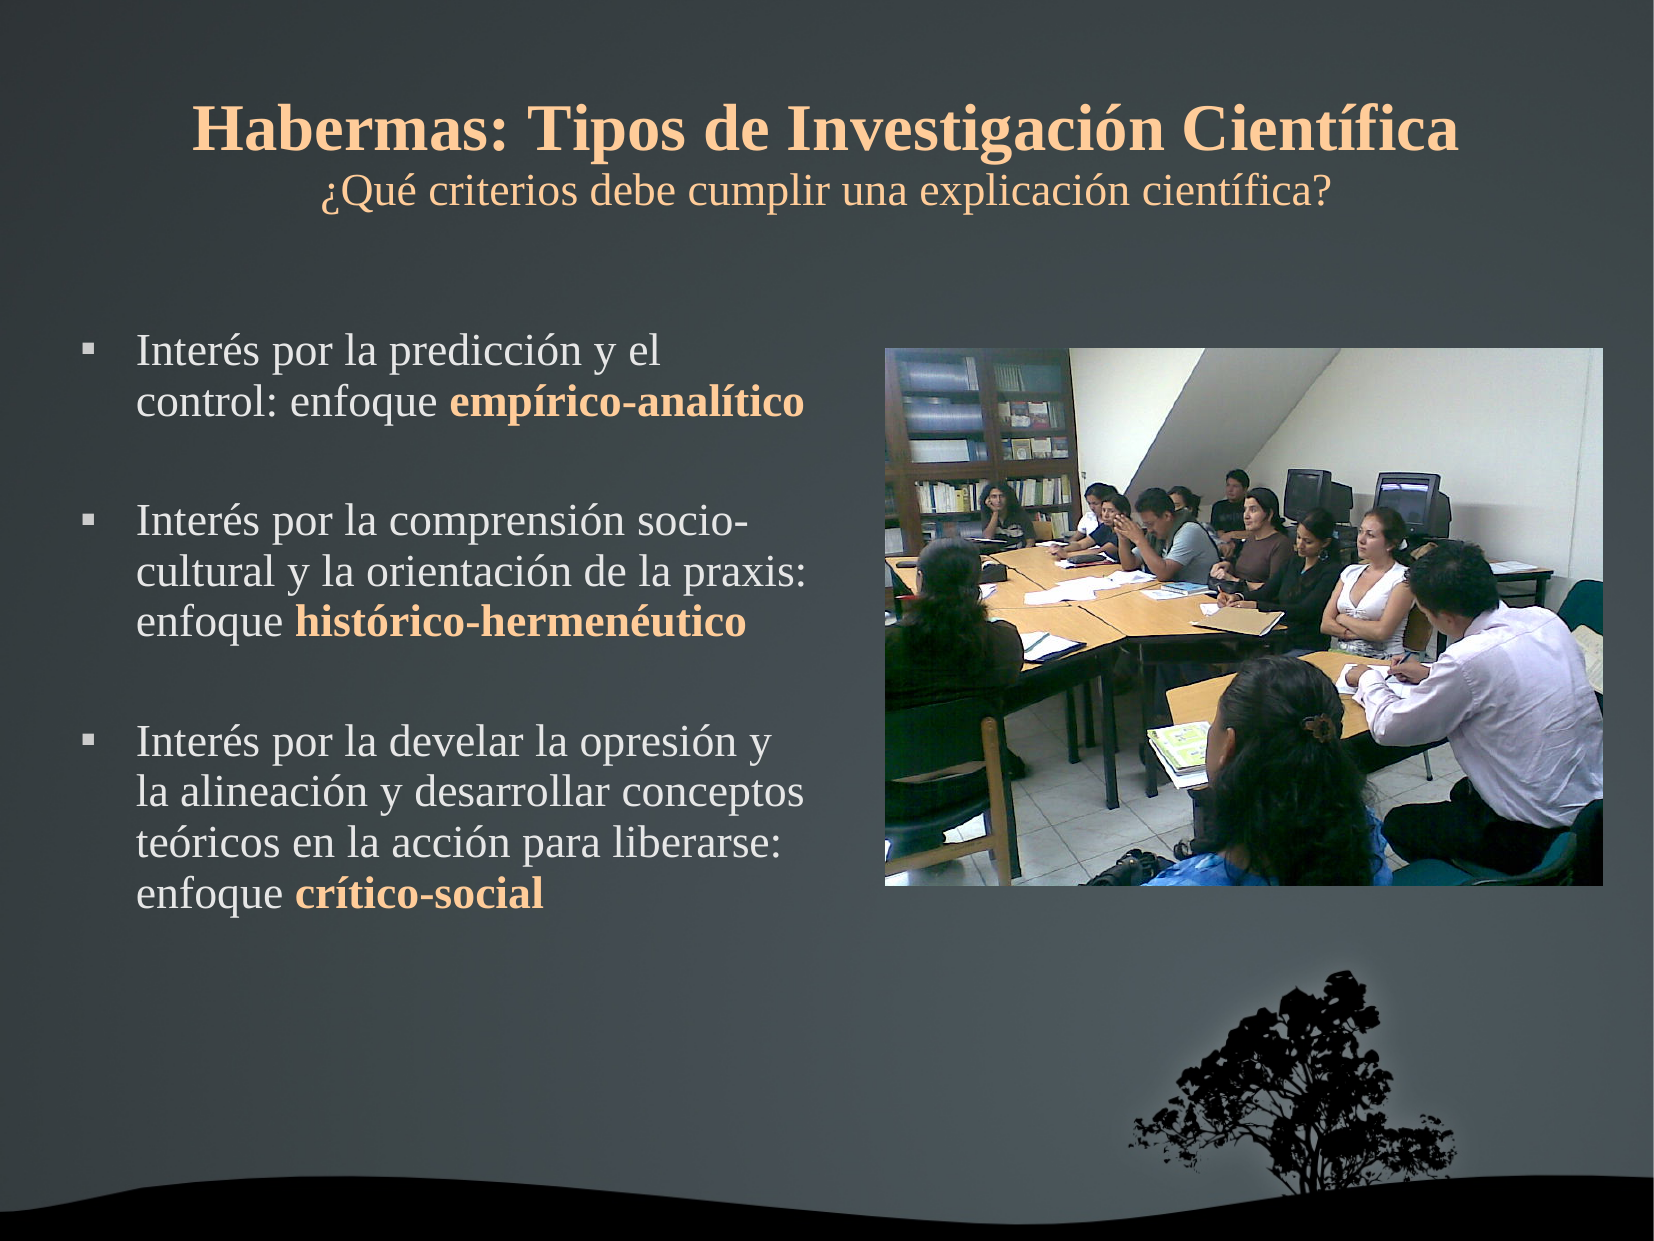

# Habermas: Tipos de Investigación Científica ¿Qué criterios debe cumplir una explicación científica?
Interés por la predicción y el control: enfoque empírico-analítico
Interés por la comprensión socio-cultural y la orientación de la praxis: enfoque histórico-hermenéutico
Interés por la develar la opresión y la alineación y desarrollar conceptos teóricos en la acción para liberarse: enfoque crítico-social